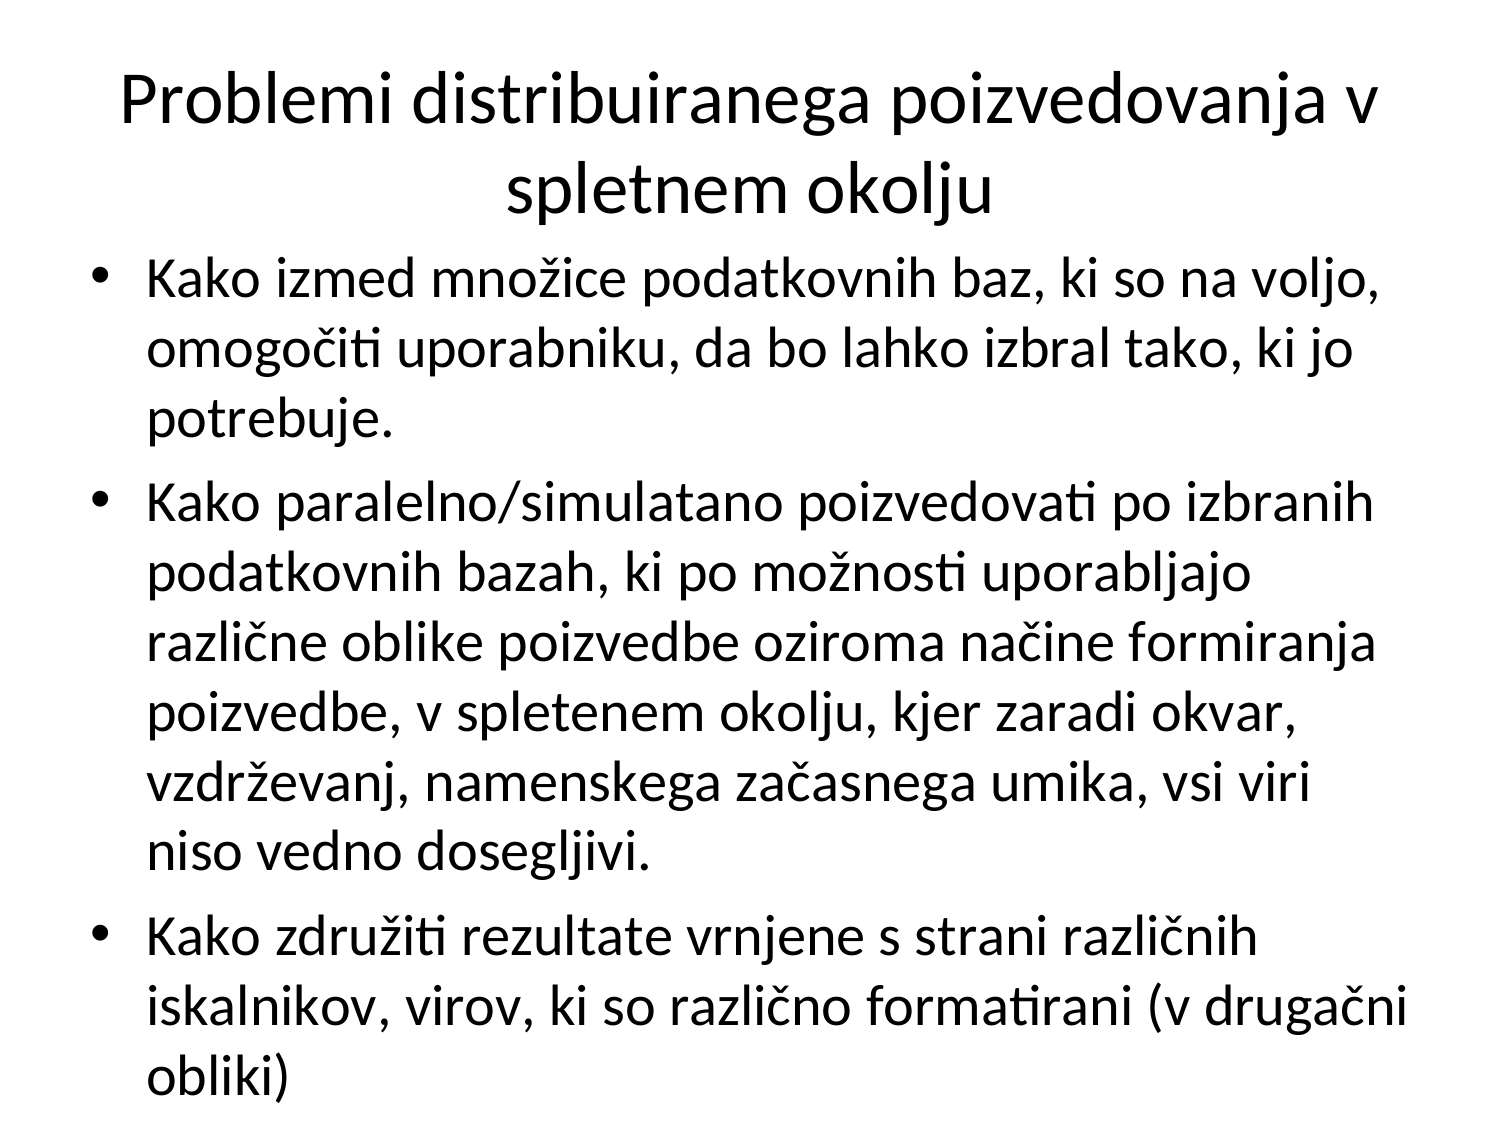

# Problemi distribuiranega poizvedovanja v spletnem okolju
Kako izmed množice podatkovnih baz, ki so na voljo, omogočiti uporabniku, da bo lahko izbral tako, ki jo potrebuje.
Kako paralelno/simulatano poizvedovati po izbranih podatkovnih bazah, ki po možnosti uporabljajo različne oblike poizvedbe oziroma načine formiranja poizvedbe, v spletenem okolju, kjer zaradi okvar, vzdrževanj, namenskega začasnega umika, vsi viri niso vedno dosegljivi.
Kako združiti rezultate vrnjene s strani različnih iskalnikov, virov, ki so različno formatirani (v drugačni obliki)